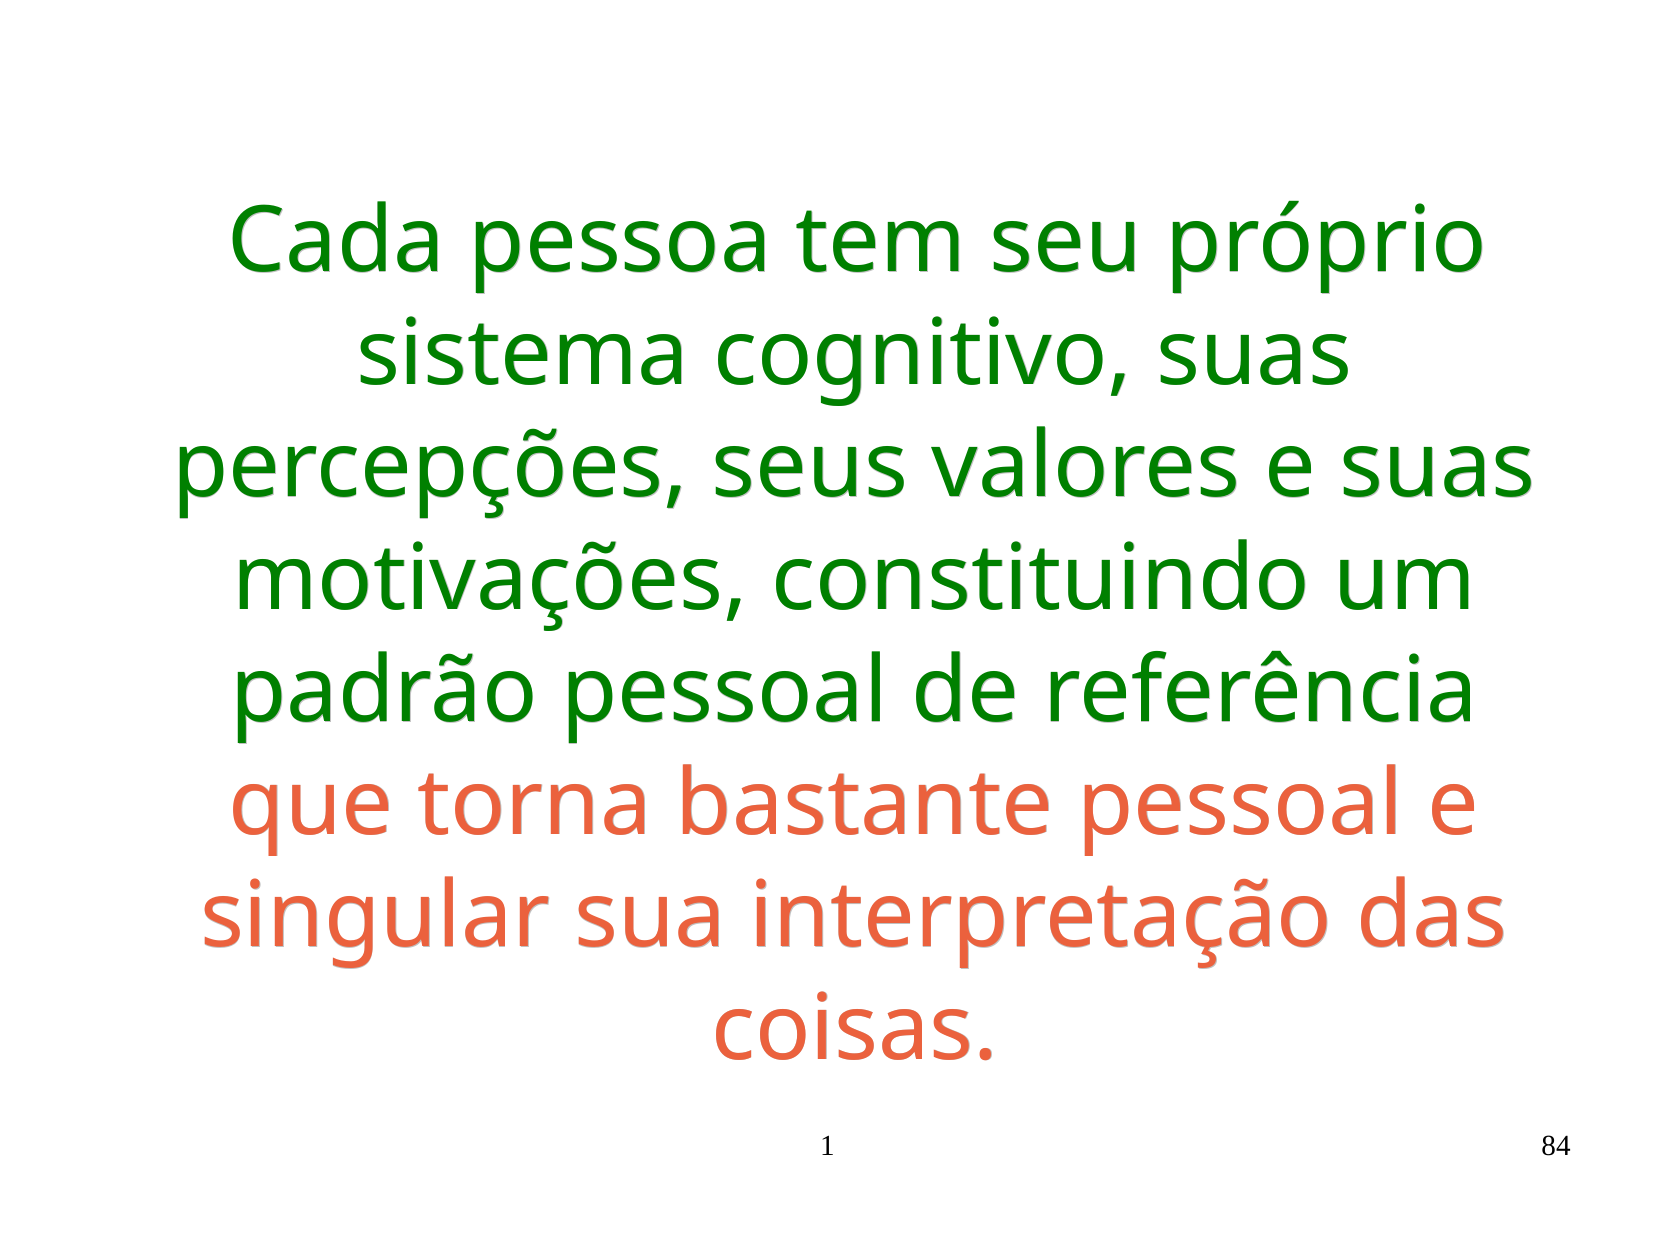

# Cada pessoa tem seu próprio sistema cognitivo, suas percepções, seus valores e suas motivações, constituindo um padrão pessoal de referência que torna bastante pessoal e singular sua interpretação das coisas.
1
84